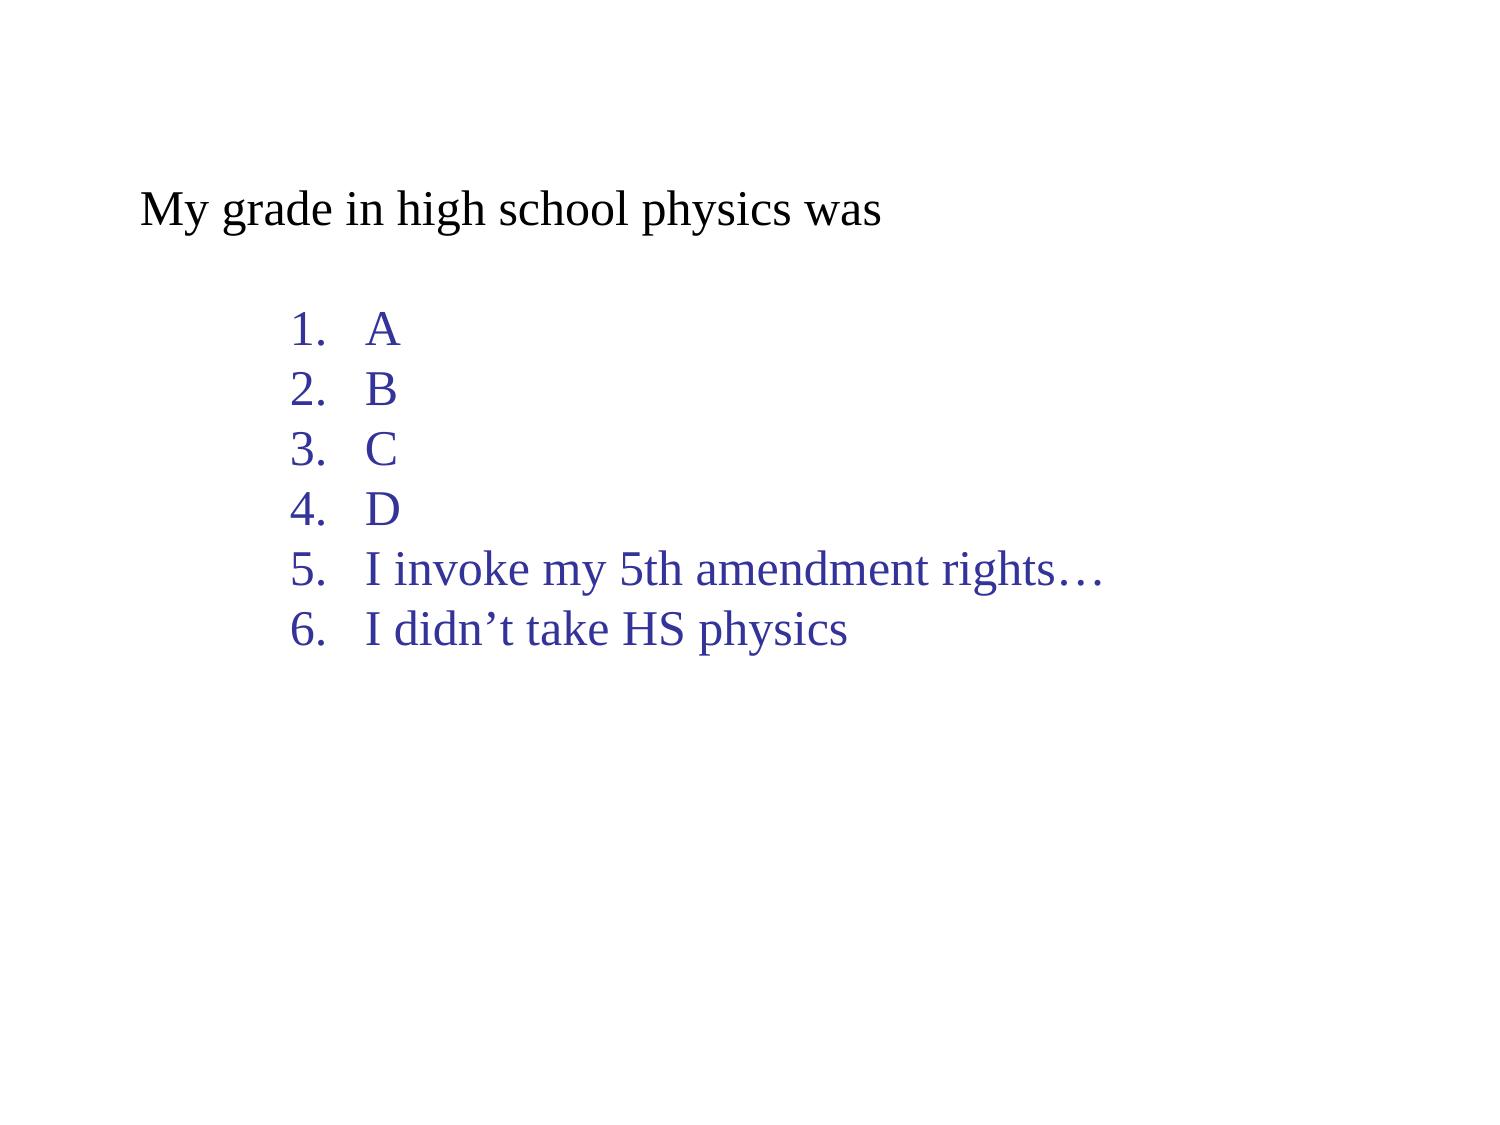

My grade in high school physics was
	1. A
	2. B
	3. C
	4. D
	5. I invoke my 5th amendment rights…
	6. I didn’t take HS physics